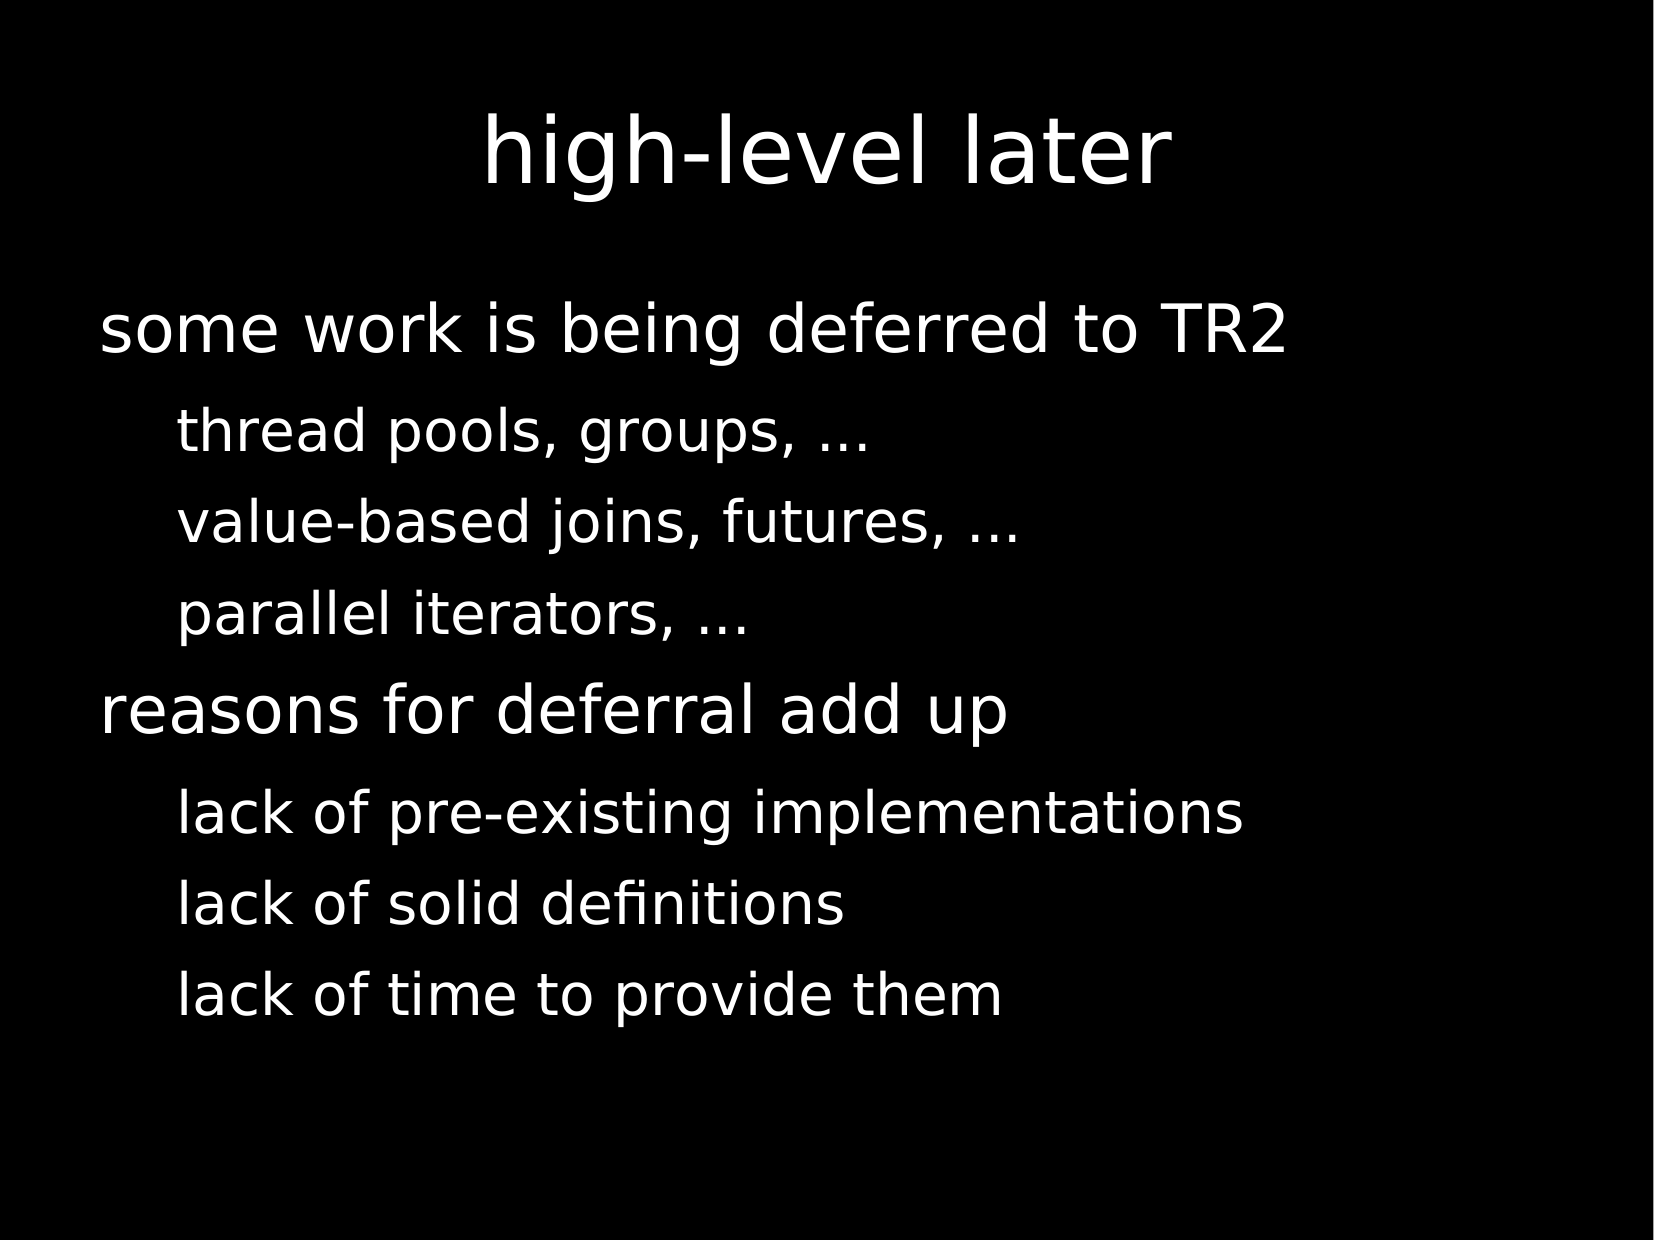

# high-level later
some work is being deferred to TR2
thread pools, groups, ...
value-based joins, futures, ...
parallel iterators, ...
reasons for deferral add up
lack of pre-existing implementations
lack of solid definitions
lack of time to provide them